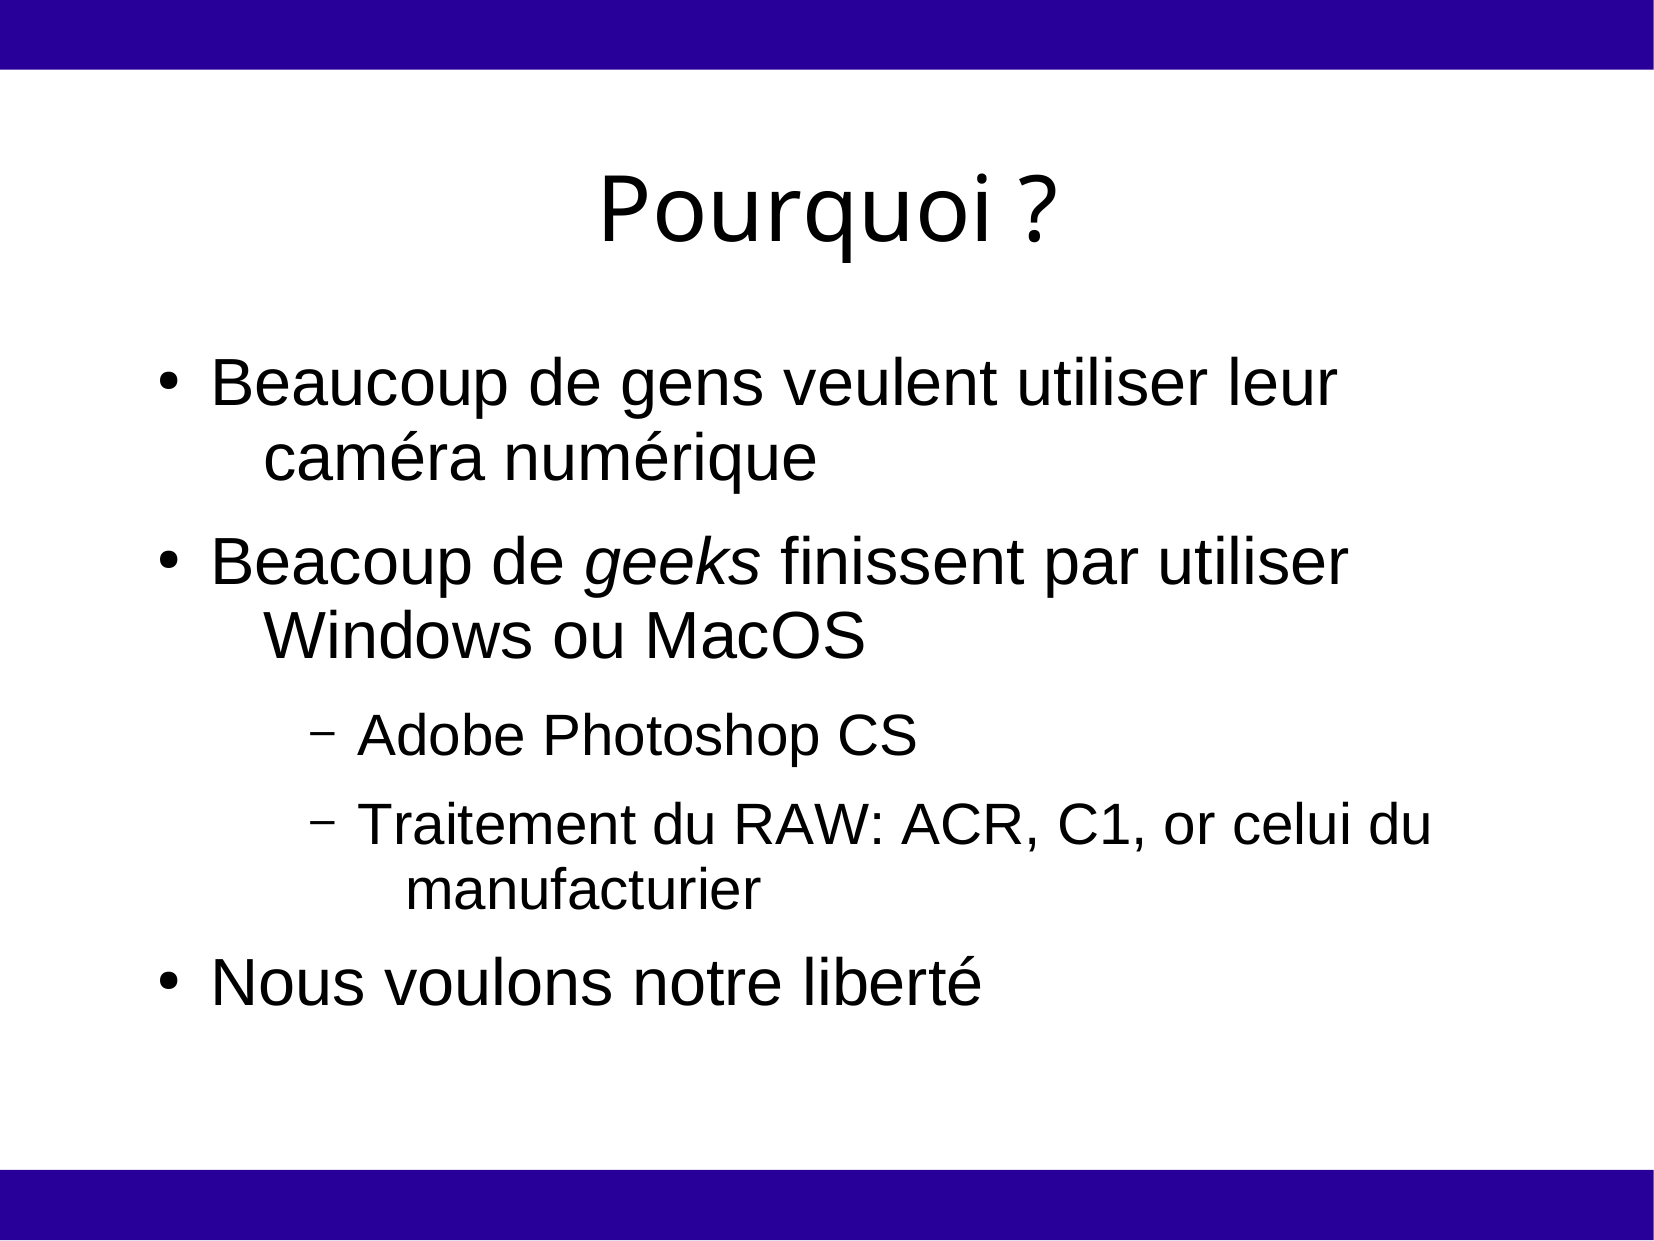

# Pourquoi ?
Beaucoup de gens veulent utiliser leur caméra numérique
Beacoup de geeks finissent par utiliser Windows ou MacOS
Adobe Photoshop CS
Traitement du RAW: ACR, C1, or celui du manufacturier
Nous voulons notre liberté